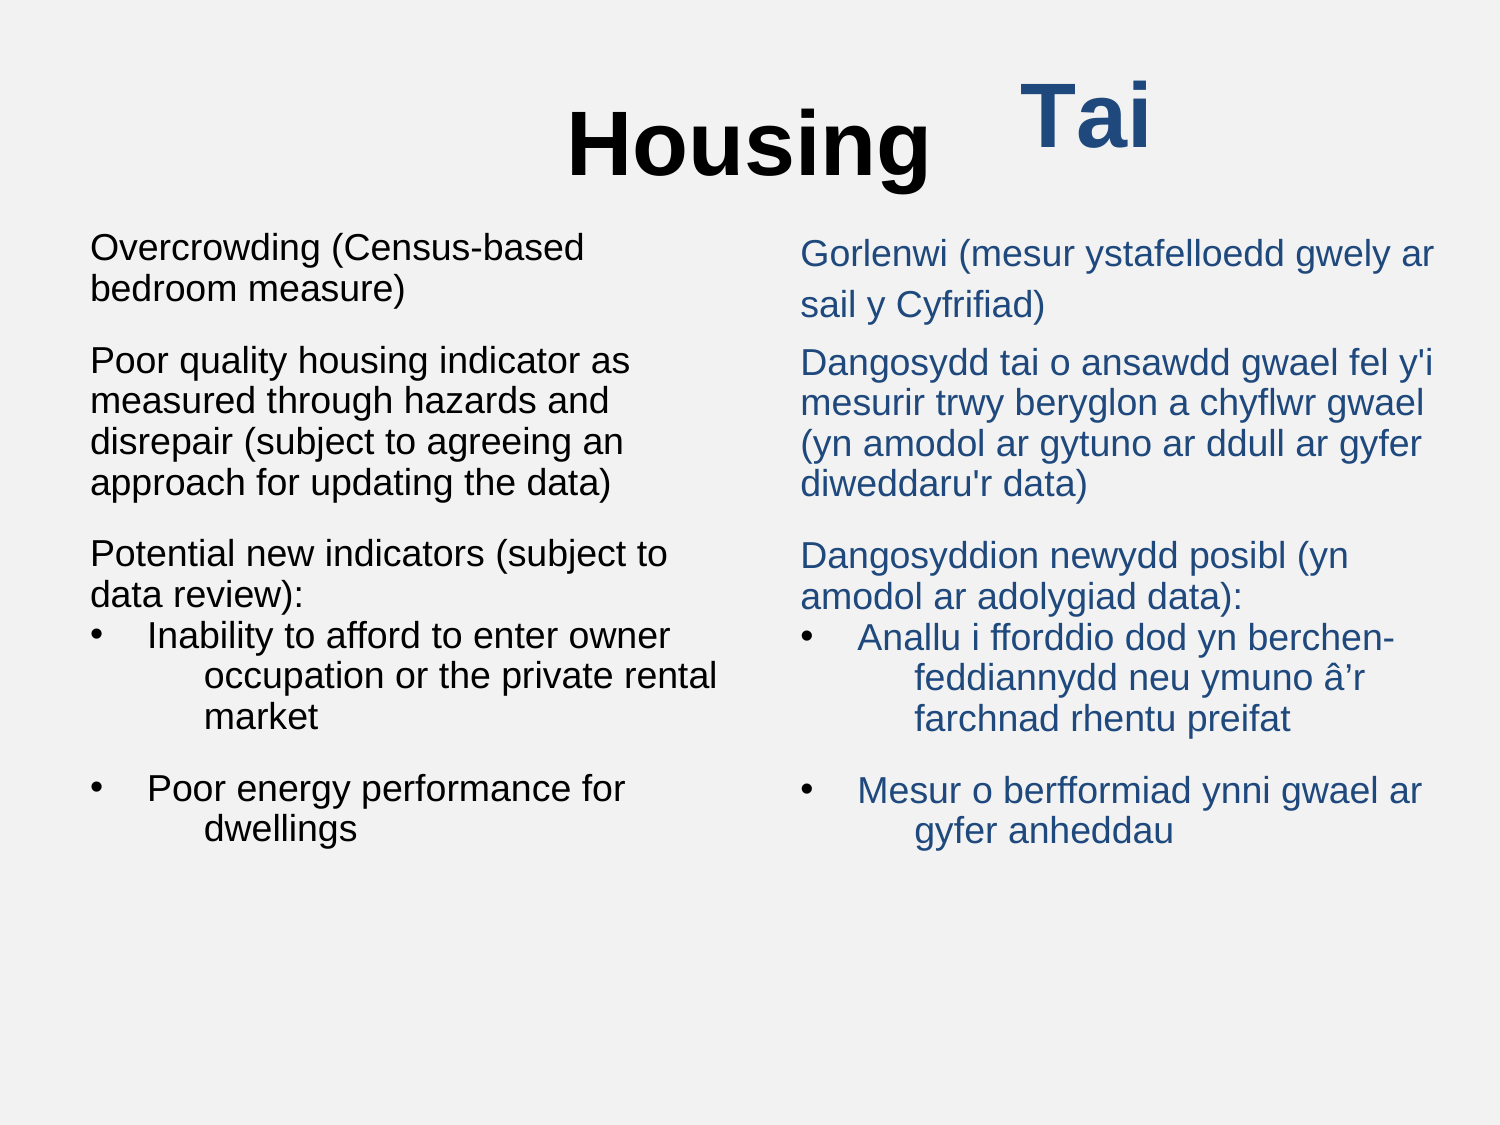

Tai
# Housing
Gorlenwi (mesur ystafelloedd gwely ar sail y Cyfrifiad)
Dangosydd tai o ansawdd gwael fel y'i mesurir trwy beryglon a chyflwr gwael (yn amodol ar gytuno ar ddull ar gyfer diweddaru'r data)
Dangosyddion newydd posibl (yn amodol ar adolygiad data):
Anallu i fforddio dod yn berchen-feddiannydd neu ymuno â’r farchnad rhentu preifat
Mesur o berfformiad ynni gwael ar gyfer anheddau
Overcrowding (Census-based bedroom measure)
Poor quality housing indicator as measured through hazards and disrepair (subject to agreeing an approach for updating the data)
Potential new indicators (subject to data review):
Inability to afford to enter owner occupation or the private rental market
Poor energy performance for dwellings